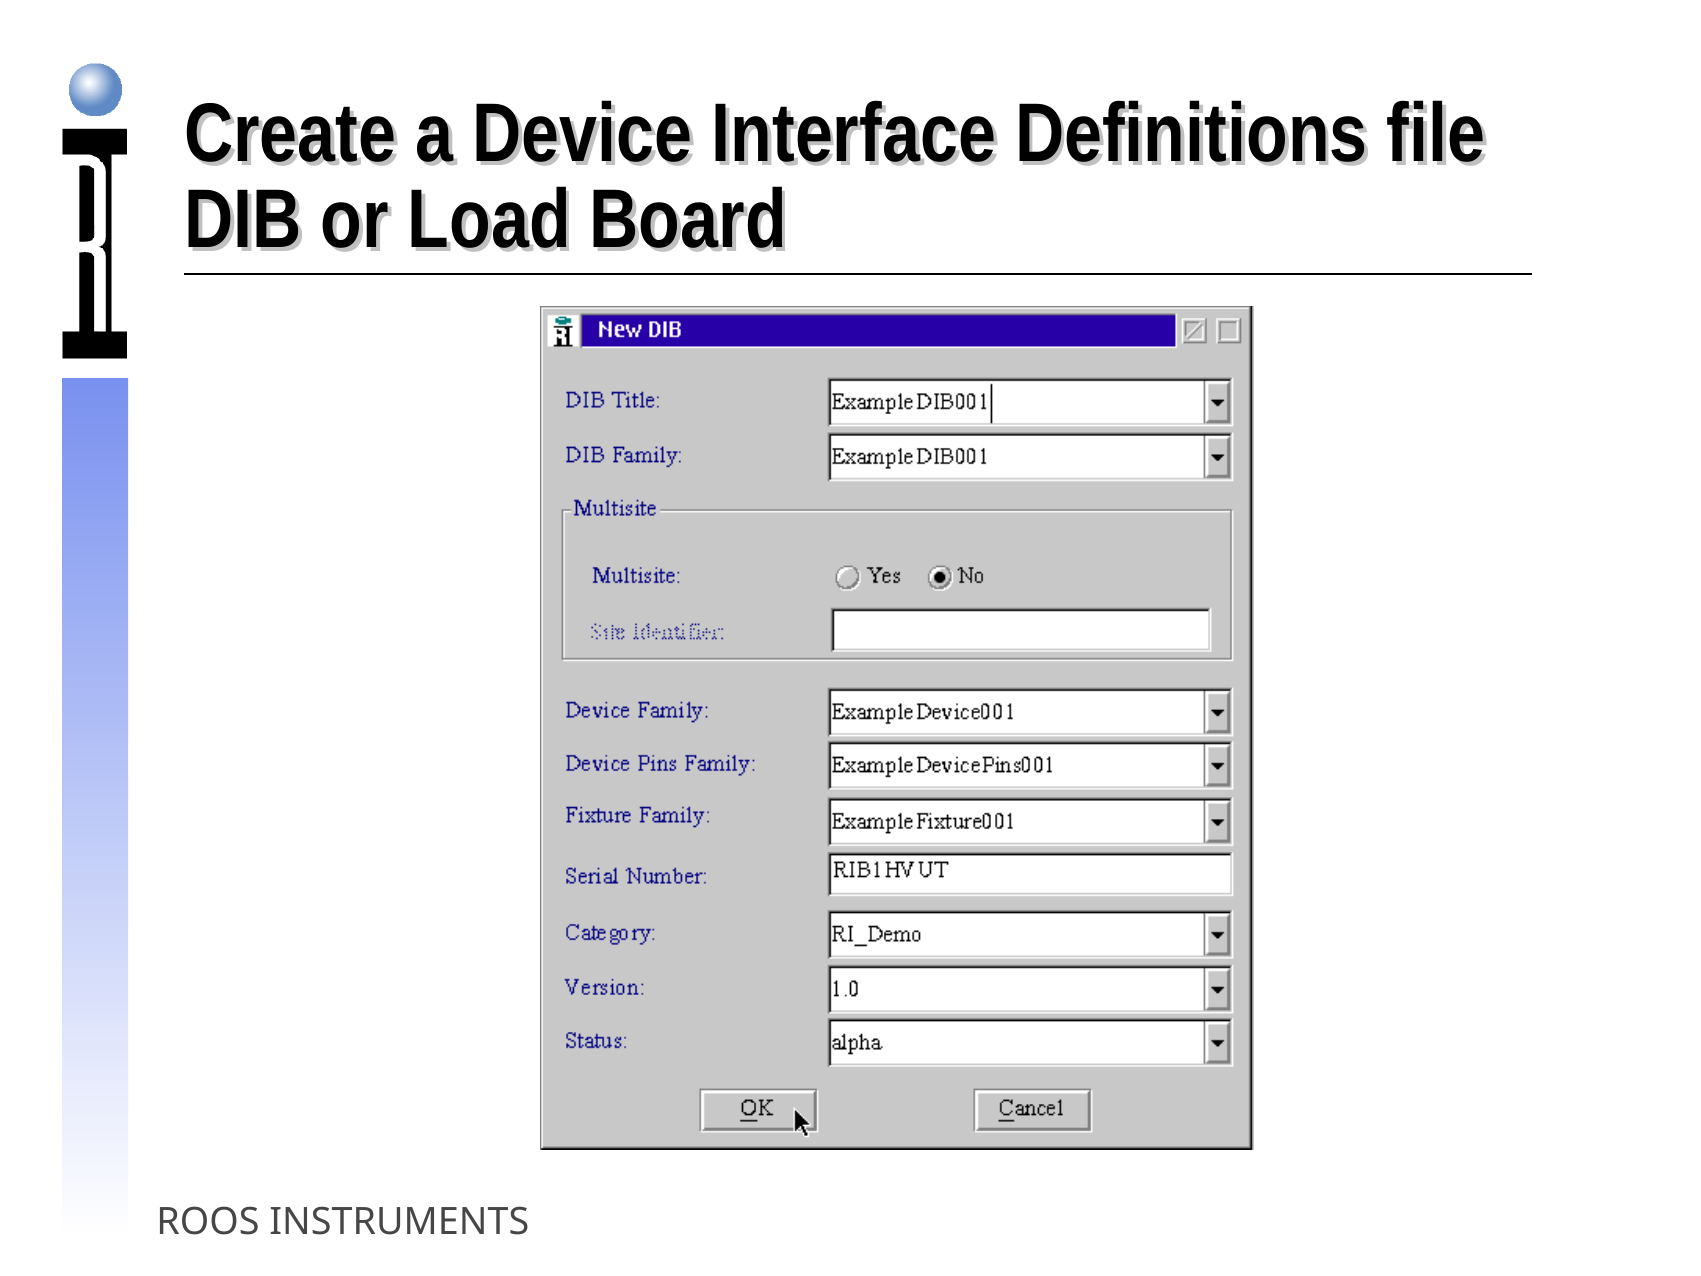

Create a Device Interface Definitions file 	DIB or Load Board